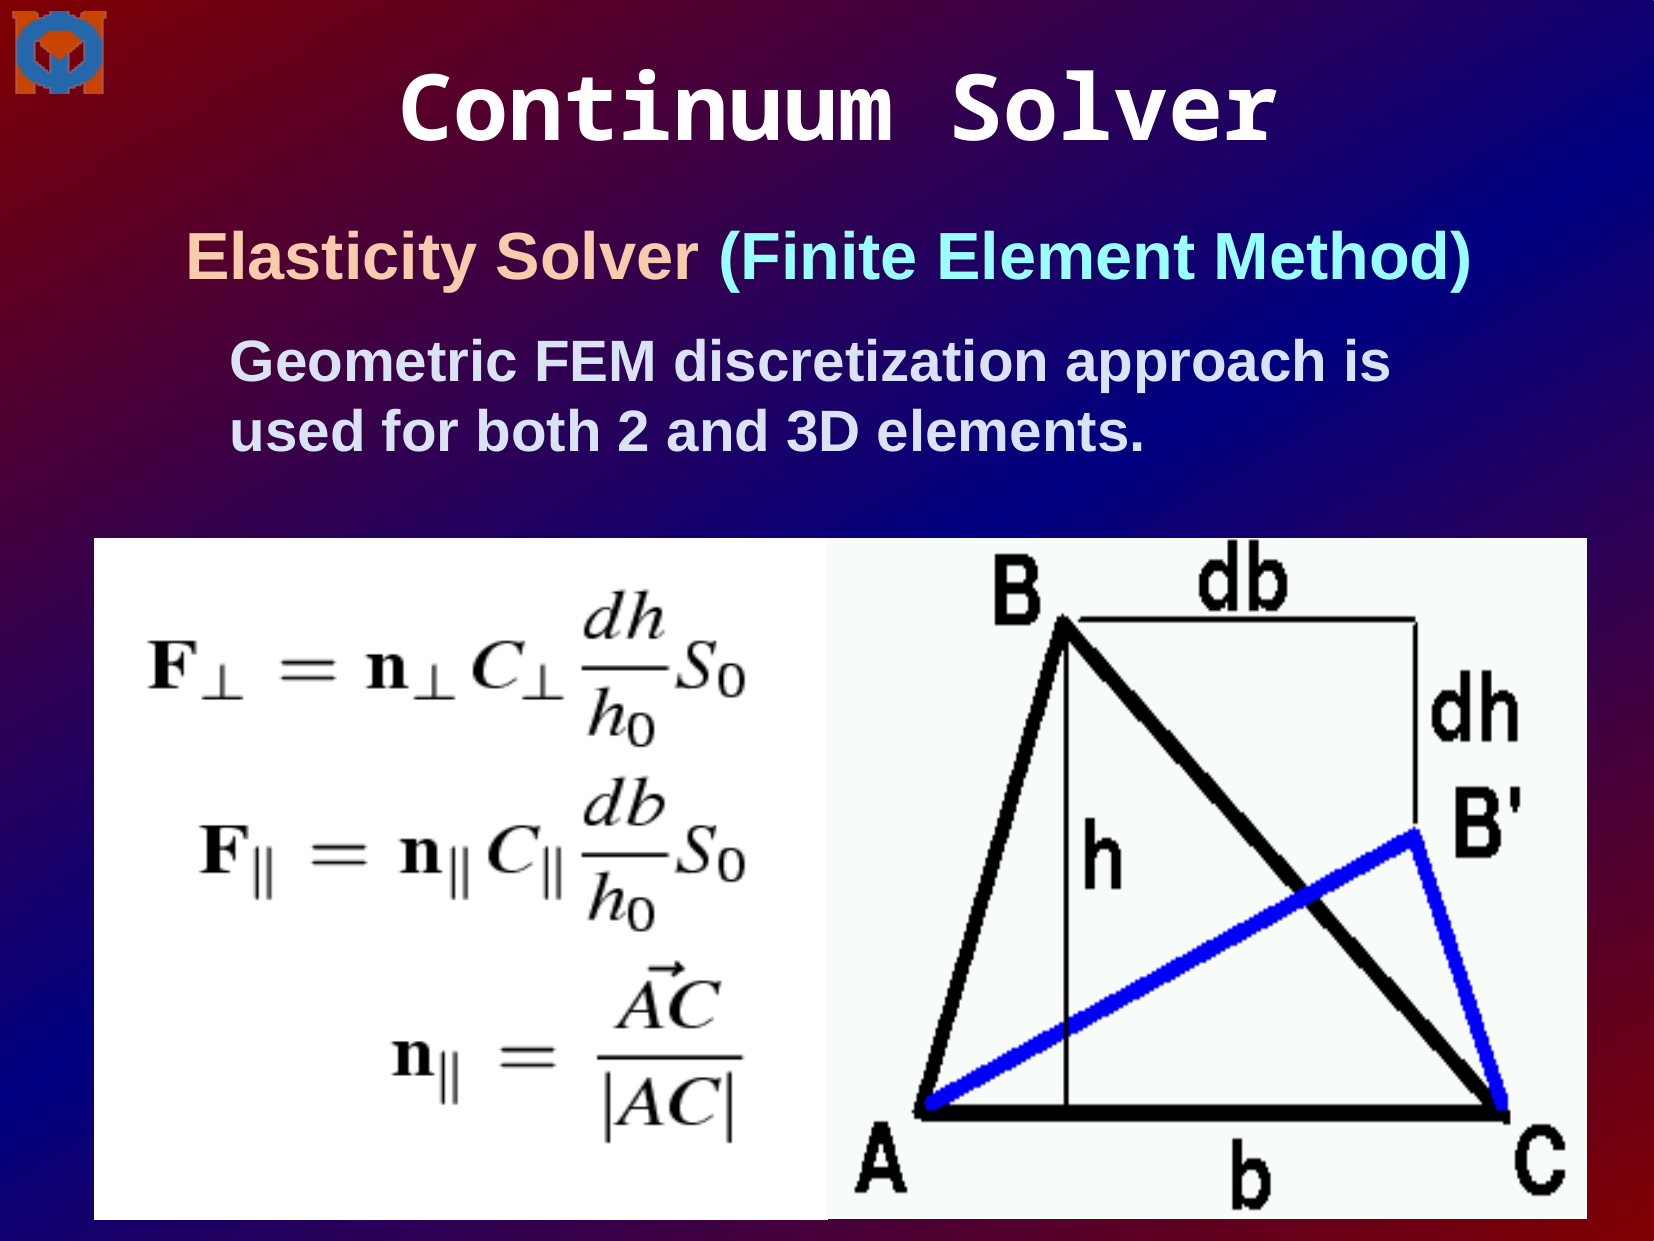

Continuum Solver
Elasticity Solver (Finite Element Method)
Geometric FEM discretization approach is used for both 2 and 3D elements.